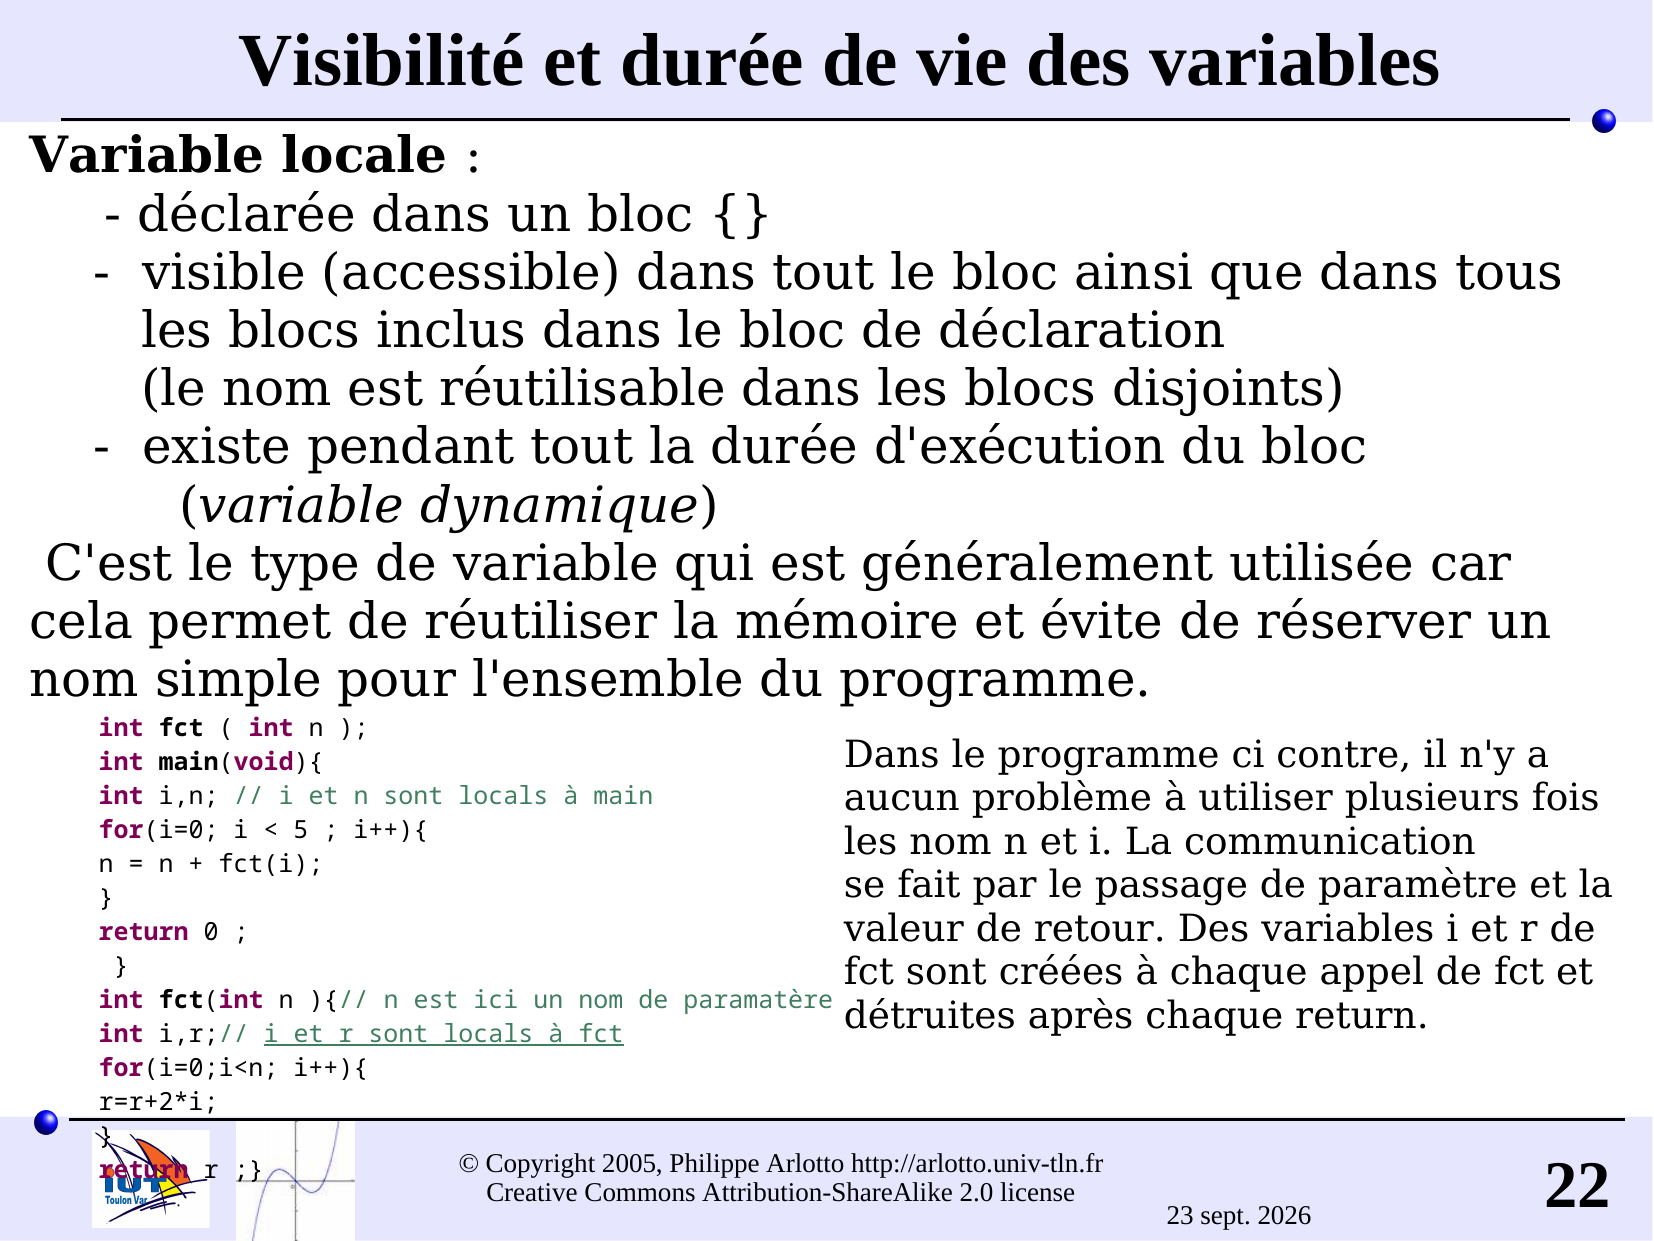

# Visibilité et durée de vie des variables
Variable locale :
	- déclarée dans un bloc {}
 - visible (accessible) dans tout le bloc ainsi que dans tous
 les blocs inclus dans le bloc de déclaration
 (le nom est réutilisable dans les blocs disjoints)
 - existe pendant tout la durée d'exécution du bloc
 		(variable dynamique)
 C'est le type de variable qui est généralement utilisée car cela permet de réutiliser la mémoire et évite de réserver un nom simple pour l'ensemble du programme.
int fct ( int n );
int main(void){
int i,n; // i et n sont locals à main
for(i=0; i < 5 ; i++){
n = n + fct(i);
}
return 0 ;
 }
int fct(int n ){// n est ici un nom de paramatère
int i,r;// i et r sont locals à fct
for(i=0;i<n; i++){
r=r+2*i;
}
return r ;}
Dans le programme ci contre, il n'y a aucun problème à utiliser plusieurs fois les nom n et i. La communication
se fait par le passage de paramètre et la valeur de retour. Des variables i et r de fct sont créées à chaque appel de fct et détruites après chaque return.